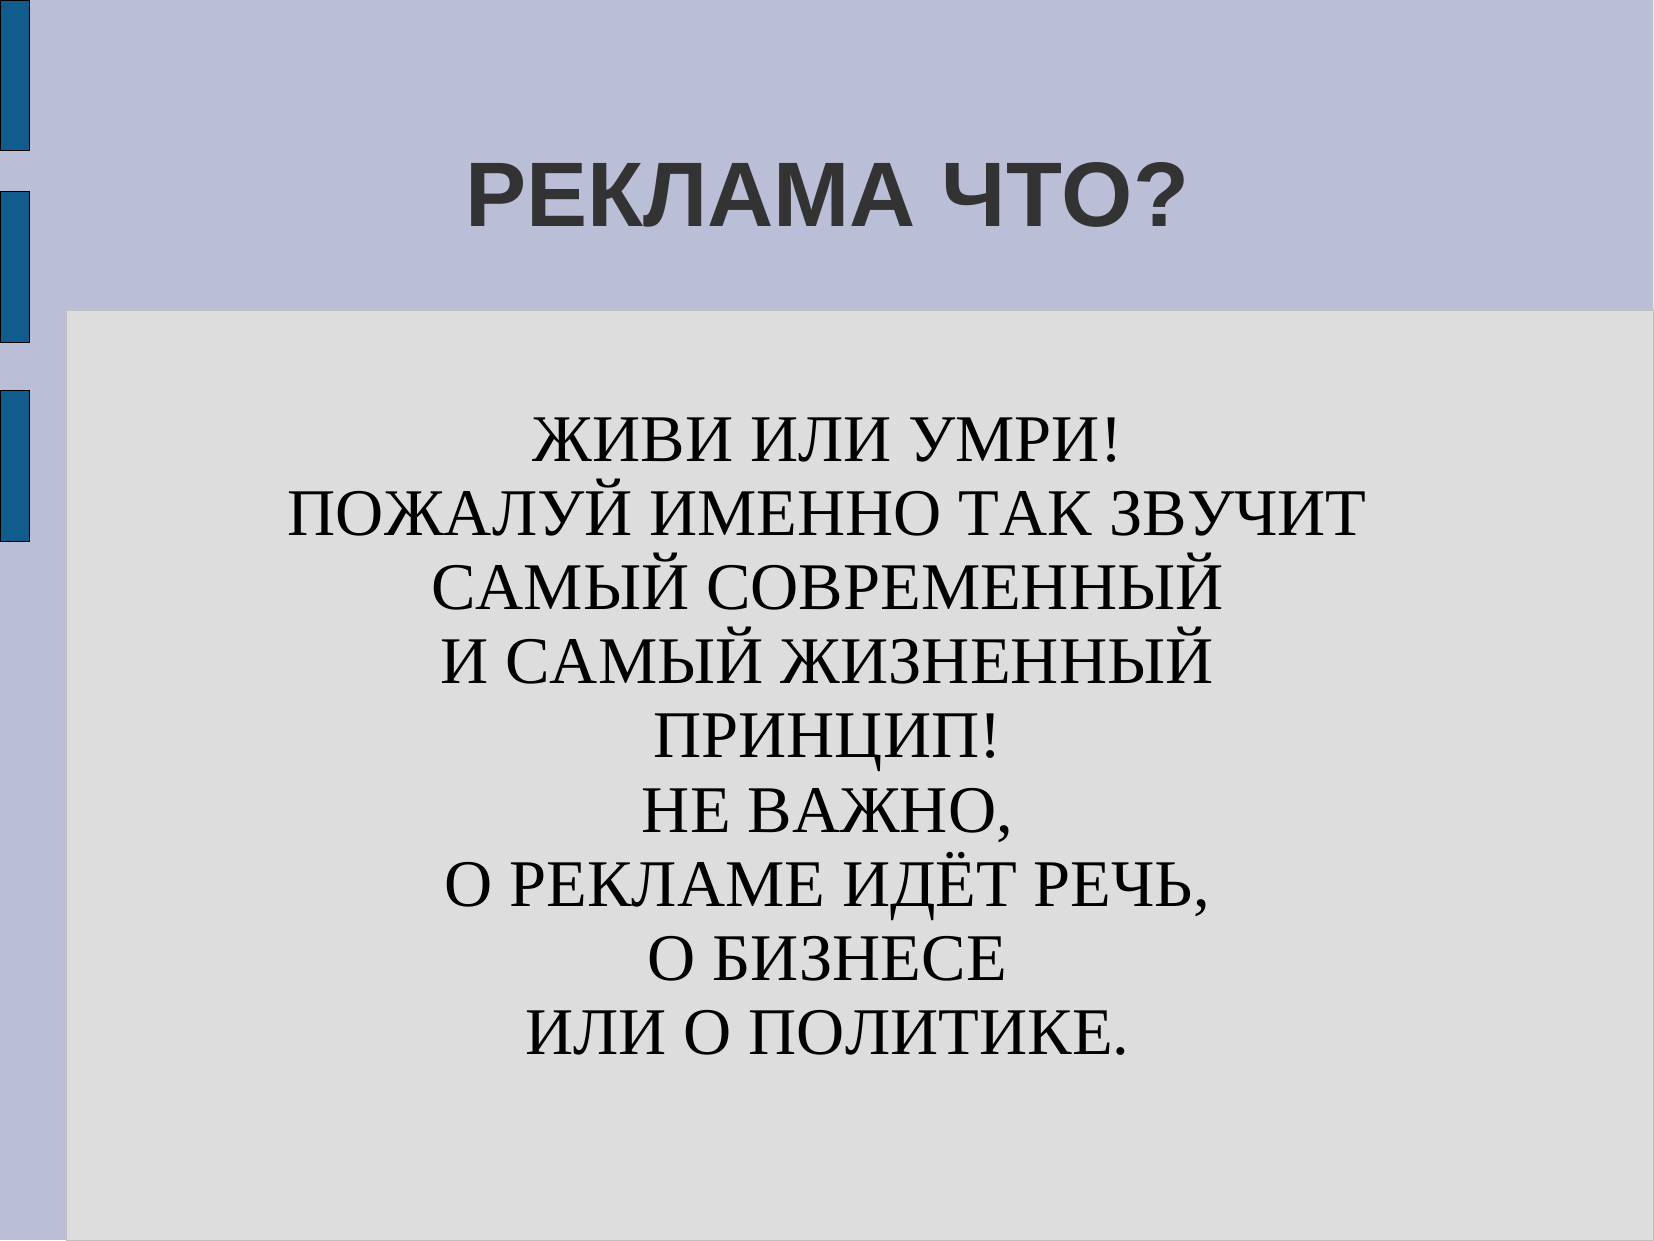

# РЕКЛАМА ЧТО?
ЖИВИ ИЛИ УМРИ!
ПОЖАЛУЙ ИМЕННО ТАК ЗВУЧИТ
САМЫЙ СОВРЕМЕННЫЙ
И САМЫЙ ЖИЗНЕННЫЙ
ПРИНЦИП!
НЕ ВАЖНО,
О РЕКЛАМЕ ИДЁТ РЕЧЬ,
О БИЗНЕСЕ
ИЛИ О ПОЛИТИКЕ.